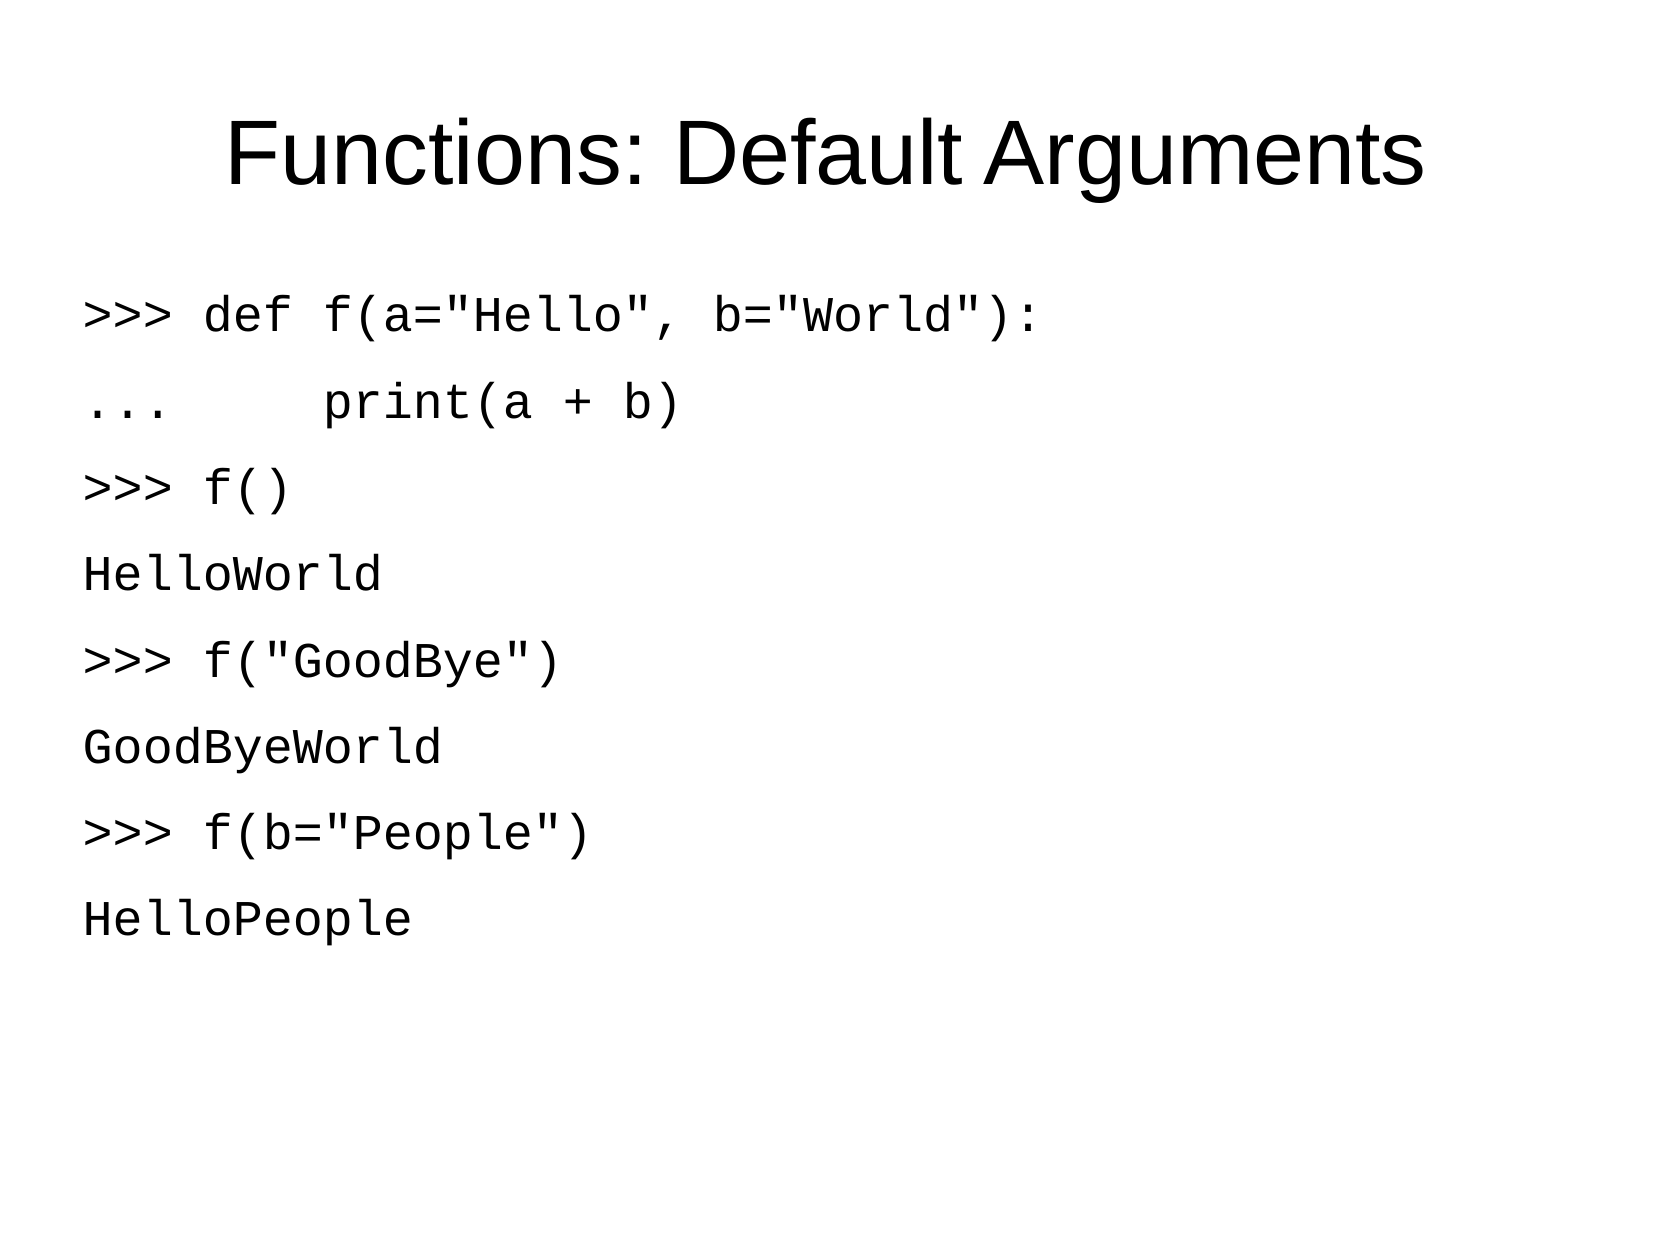

# Functions: Default Arguments
>>> def f(a="Hello", b="World"):
... print(a + b)
>>> f()
HelloWorld
>>> f("GoodBye")
GoodByeWorld
>>> f(b="People")
HelloPeople